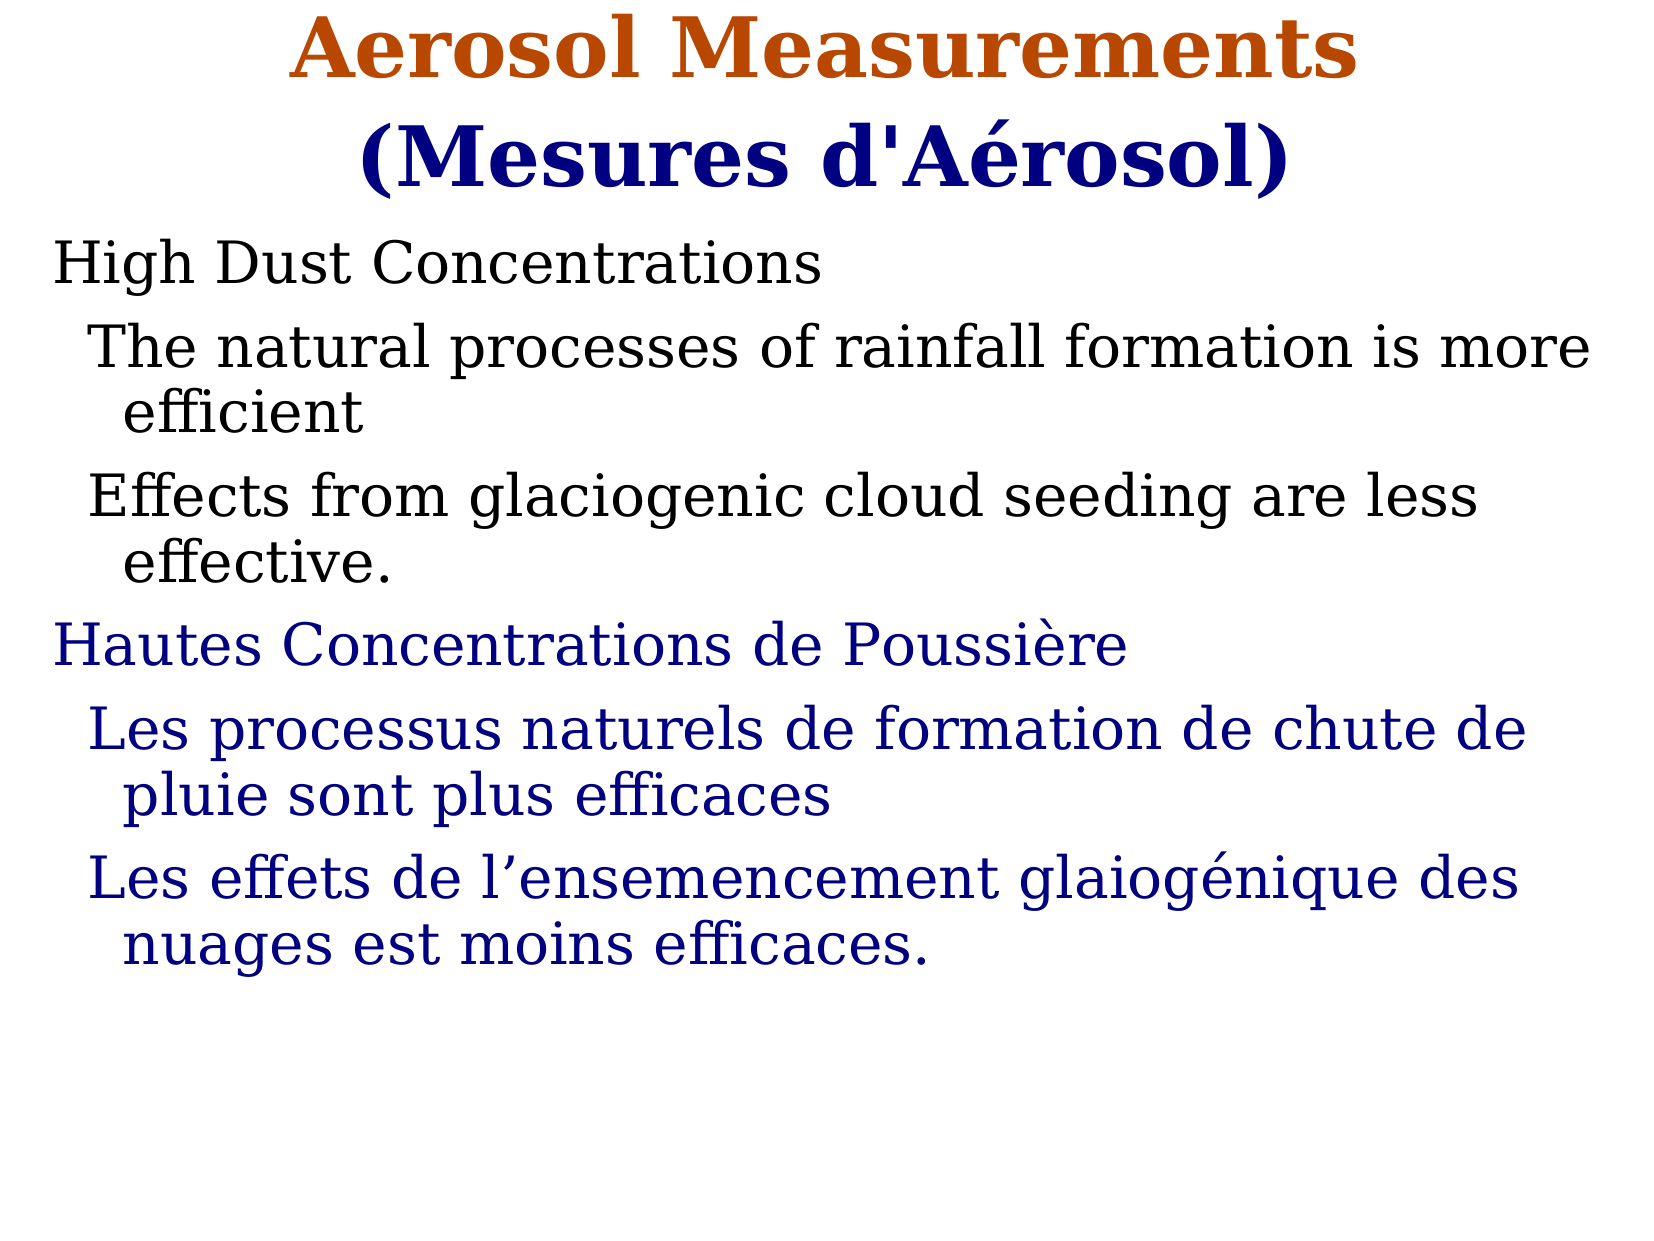

# Aerosol Measurements (Mesures d'Aérosol)‏
High Dust Concentrations
The natural processes of rainfall formation is more efficient
Effects from glaciogenic cloud seeding are less effective.
Hautes Concentrations de Poussière
Les processus naturels de formation de chute de pluie sont plus efficaces
Les effets de l’ensemencement glaiogénique des nuages est moins efficaces.